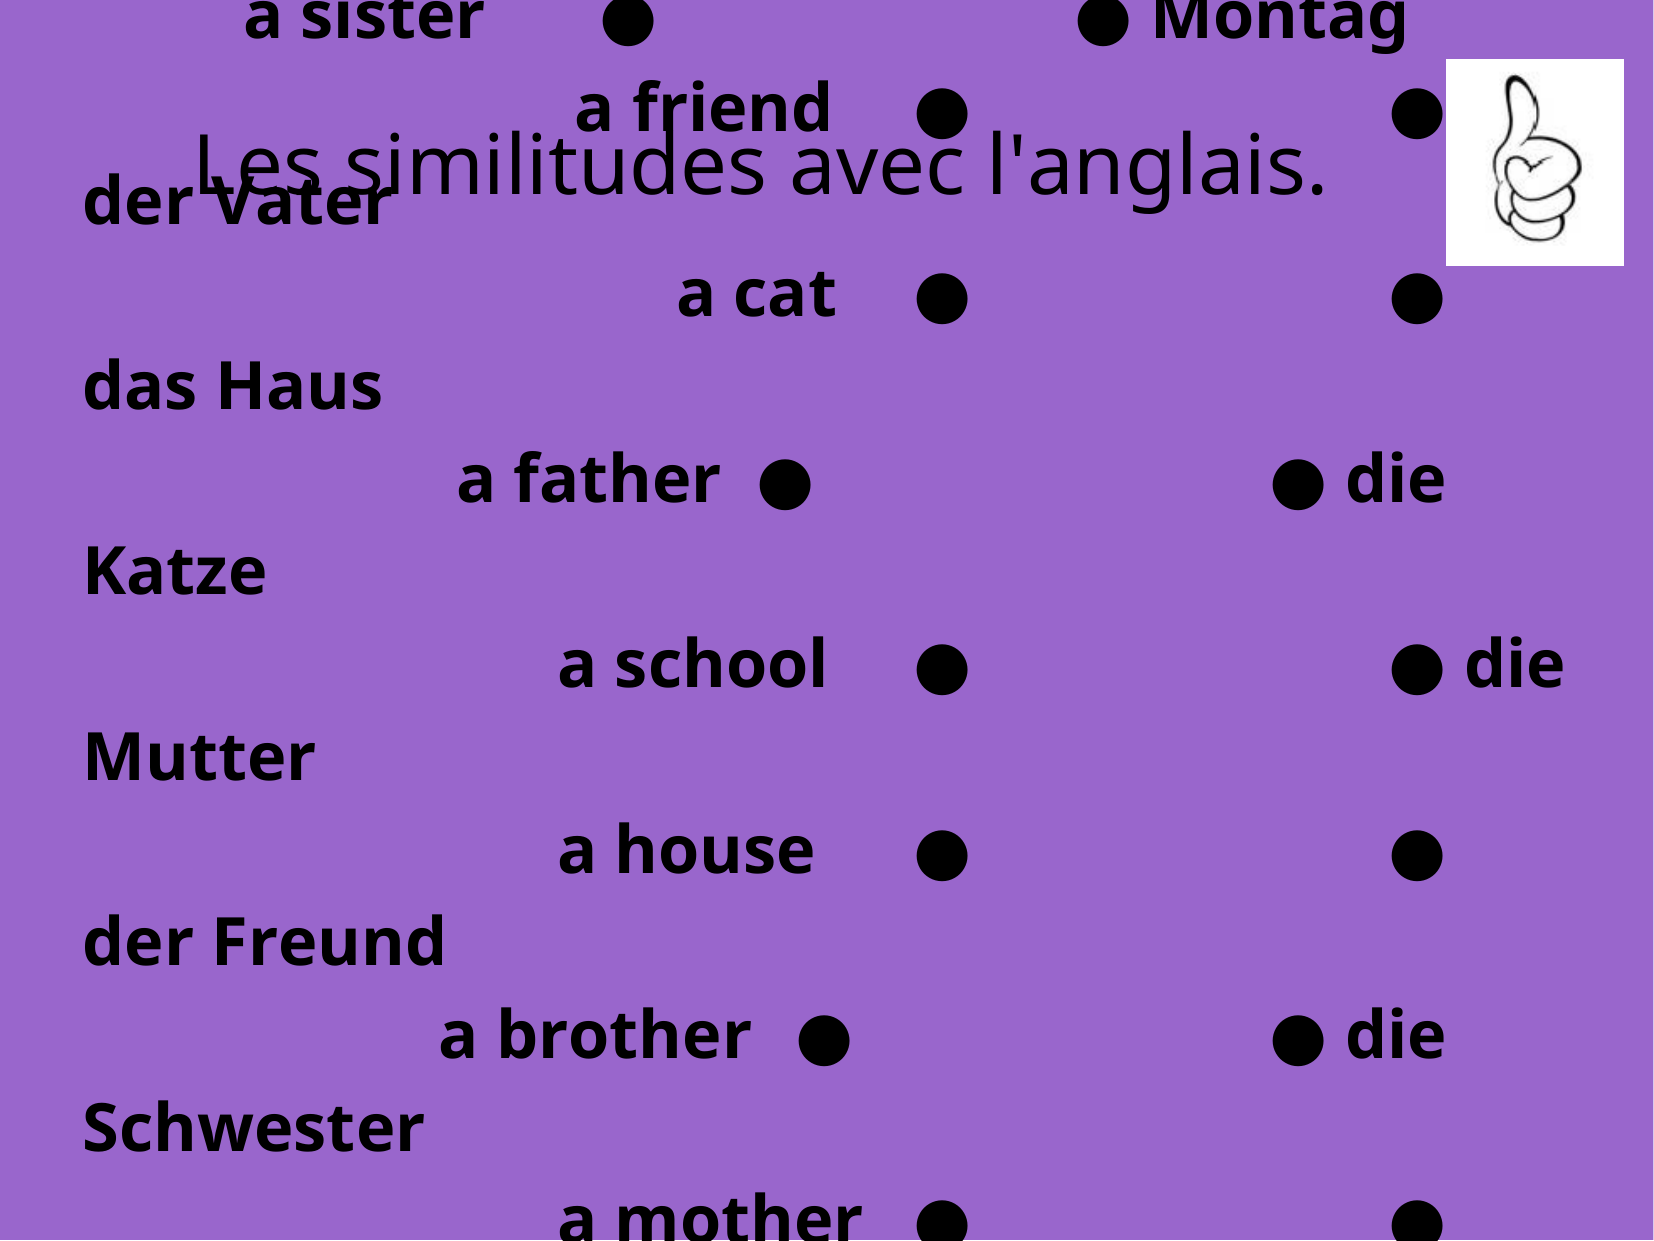

# Les similitudes avec l'anglais.
a sister	●				● Montag
 				 a friend	●				● der Vater
 					a cat	●				● das Haus
 		 	 a father ●				● die Katze
 		 		a school	●				● die Mutter
 				a house	●				● der Freund
 			a brother	●				● die Schwester
 				a mother	●				● der Bruder
 		 		 monday	●				● die Schule